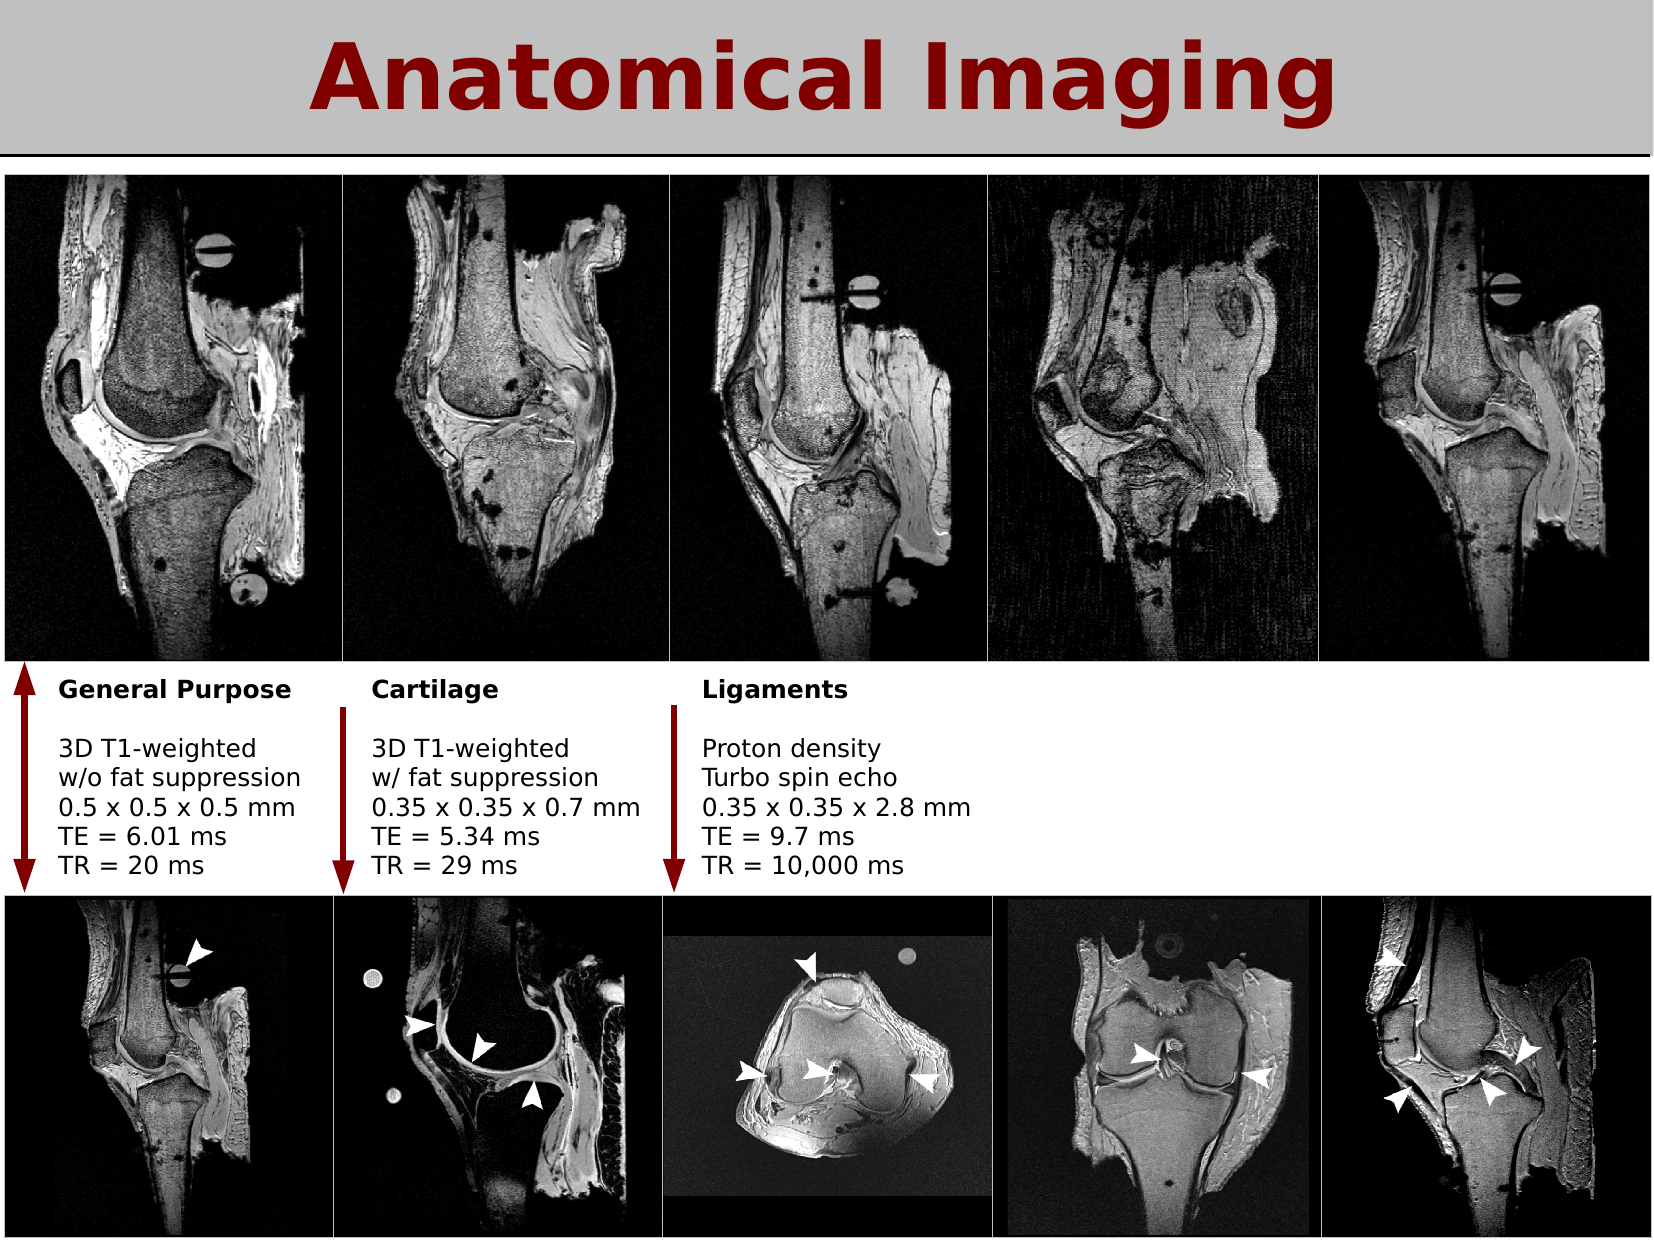

Anatomical Imaging
General Purpose
3D T1-weighted
w/o fat suppression
0.5 x 0.5 x 0.5 mm
TE = 6.01 ms
TR = 20 ms
Cartilage
3D T1-weighted
w/ fat suppression
0.35 x 0.35 x 0.7 mm
TE = 5.34 ms
TR = 29 ms
Ligaments
Proton density
Turbo spin echo
0.35 x 0.35 x 2.8 mm
TE = 9.7 ms
TR = 10,000 ms